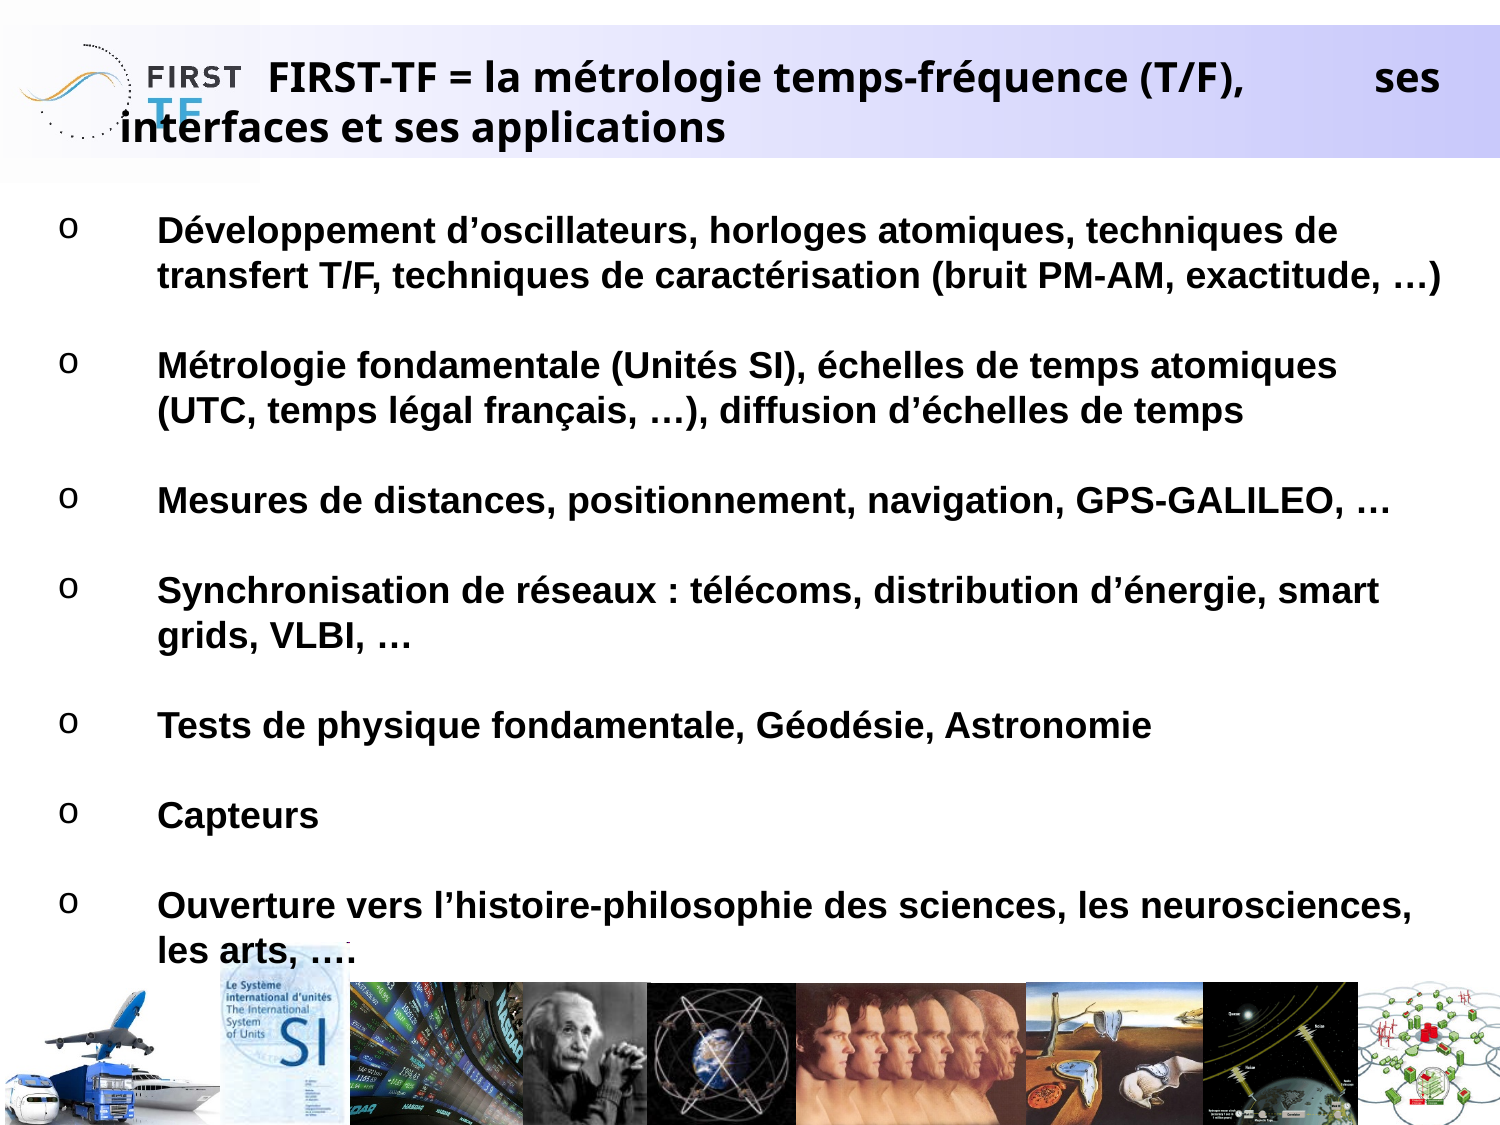

FIRST-TF = la métrologie temps-fréquence (T/F), 		ses interfaces et ses applications
Développement d’oscillateurs, horloges atomiques, techniques de transfert T/F, techniques de caractérisation (bruit PM-AM, exactitude, …)
Métrologie fondamentale (Unités SI), échelles de temps atomiques (UTC, temps légal français, …), diffusion d’échelles de temps
Mesures de distances, positionnement, navigation, GPS-GALILEO, …
Synchronisation de réseaux : télécoms, distribution d’énergie, smart grids, VLBI, …
Tests de physique fondamentale, Géodésie, Astronomie
Capteurs
Ouverture vers l’histoire-philosophie des sciences, les neurosciences, les arts, ….